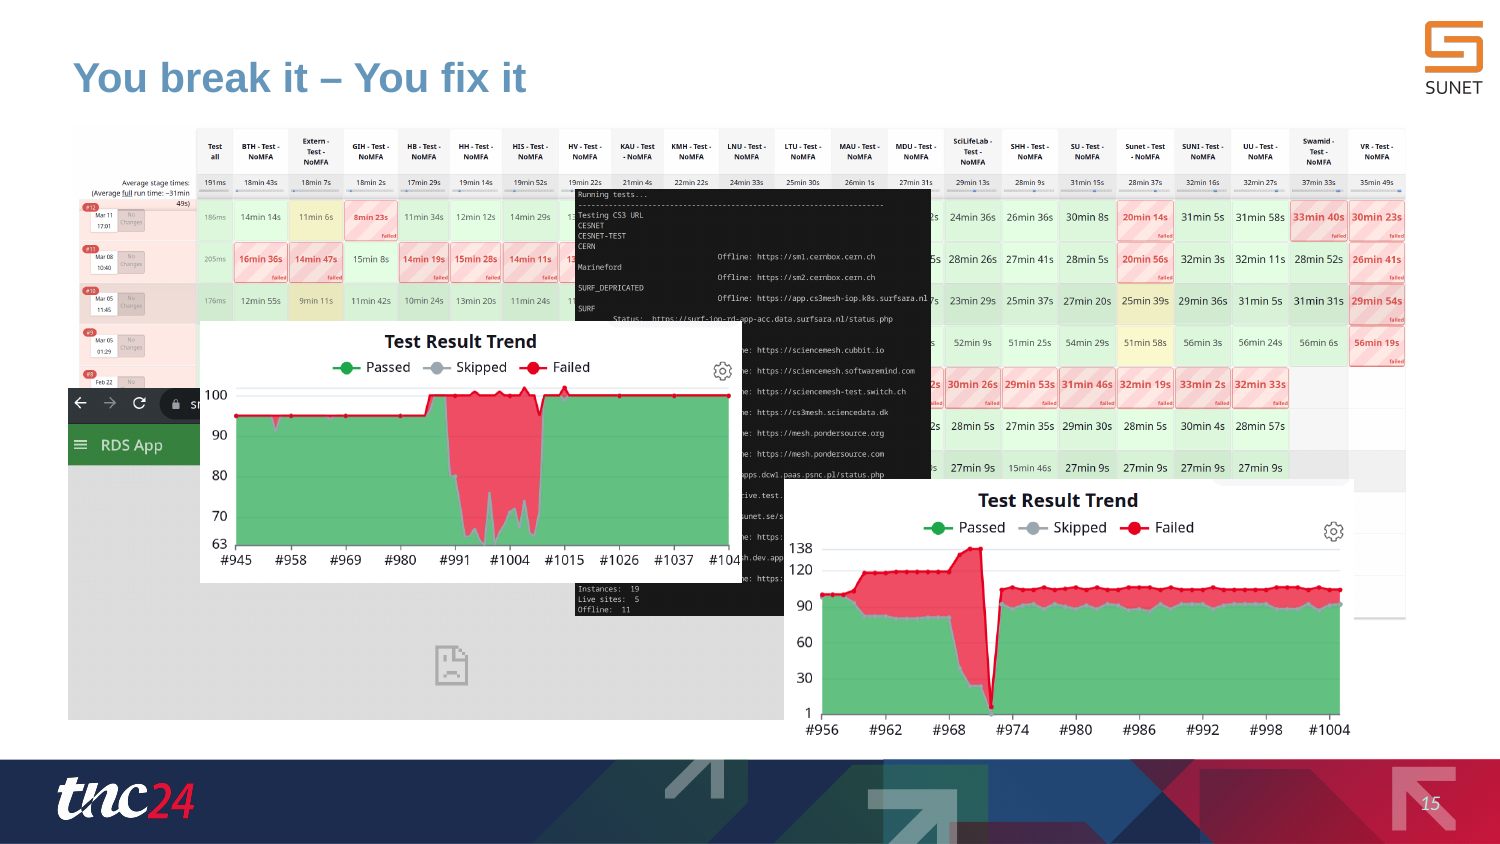

# You break it – You fix it
15